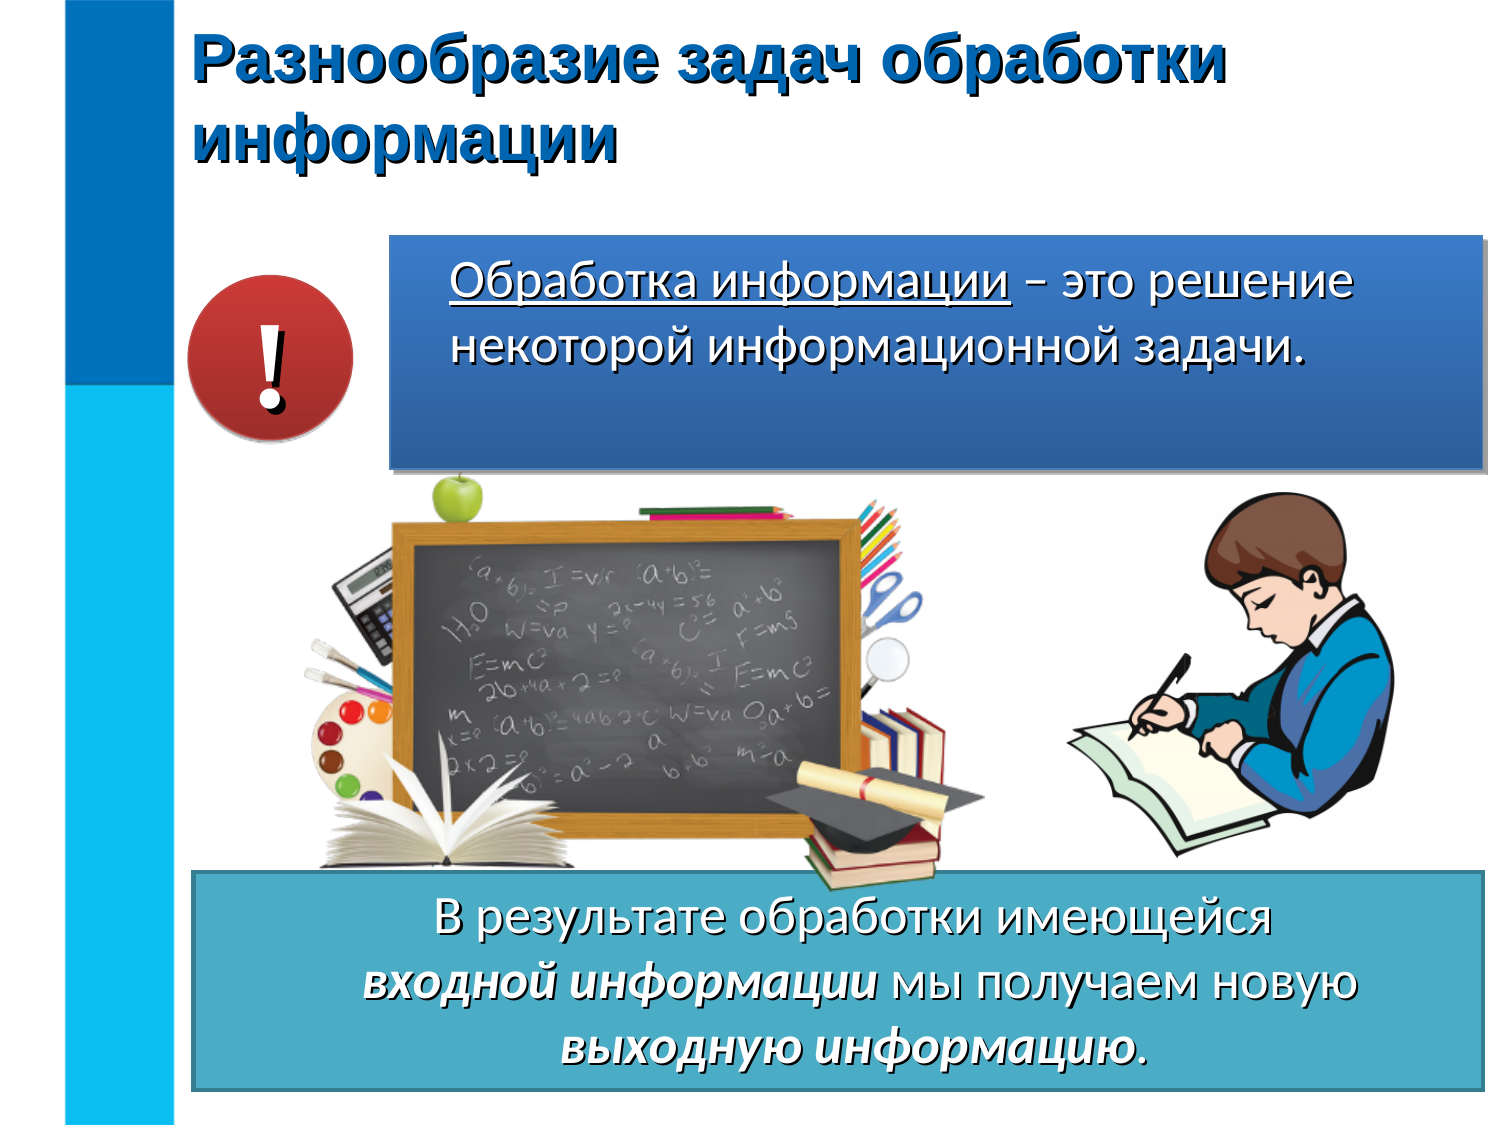

# Разнообразие задач обработки информации
Обработка информации – это решение некоторой информационной задачи.
!
В результате обработки имеющейся
входной информации мы получаем новую выходную информацию.